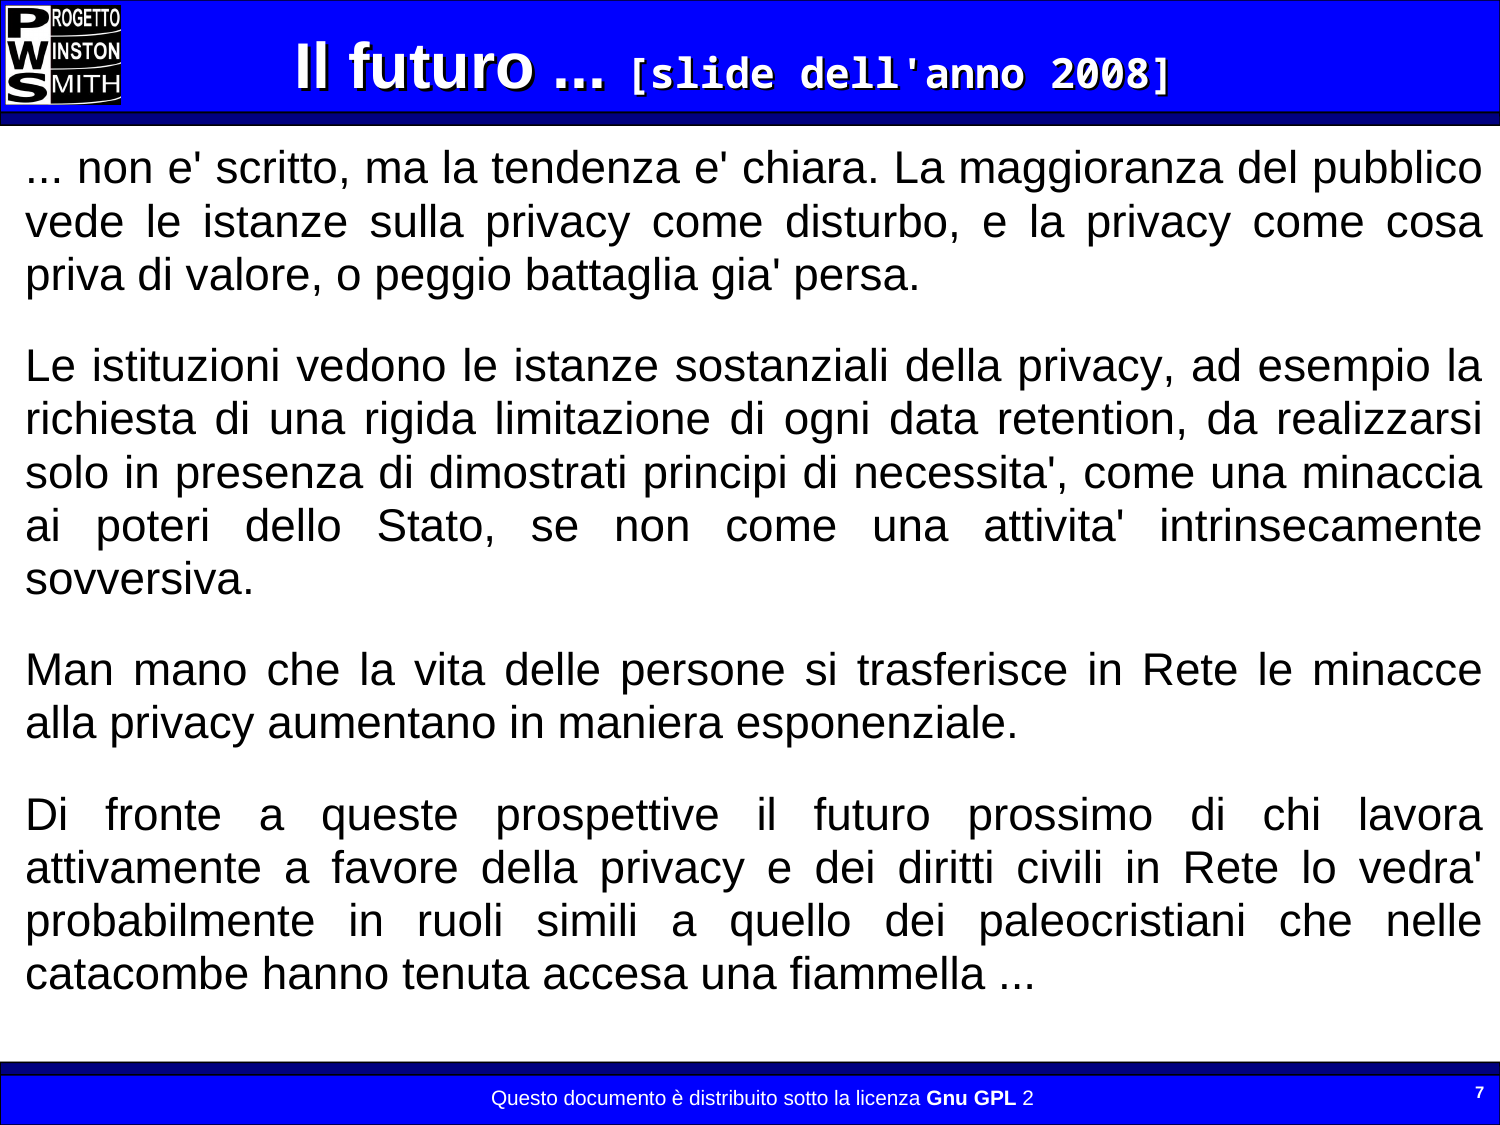

Il futuro ... [slide dell'anno 2008]
... non e' scritto, ma la tendenza e' chiara. La maggioranza del pubblico vede le istanze sulla privacy come disturbo, e la privacy come cosa priva di valore, o peggio battaglia gia' persa.
Le istituzioni vedono le istanze sostanziali della privacy, ad esempio la richiesta di una rigida limitazione di ogni data retention, da realizzarsi solo in presenza di dimostrati principi di necessita', come una minaccia ai poteri dello Stato, se non come una attivita' intrinsecamente sovversiva.
Man mano che la vita delle persone si trasferisce in Rete le minacce alla privacy aumentano in maniera esponenziale.
Di fronte a queste prospettive il futuro prossimo di chi lavora attivamente a favore della privacy e dei diritti civili in Rete lo vedra' probabilmente in ruoli simili a quello dei paleocristiani che nelle catacombe hanno tenuta accesa una fiammella ...